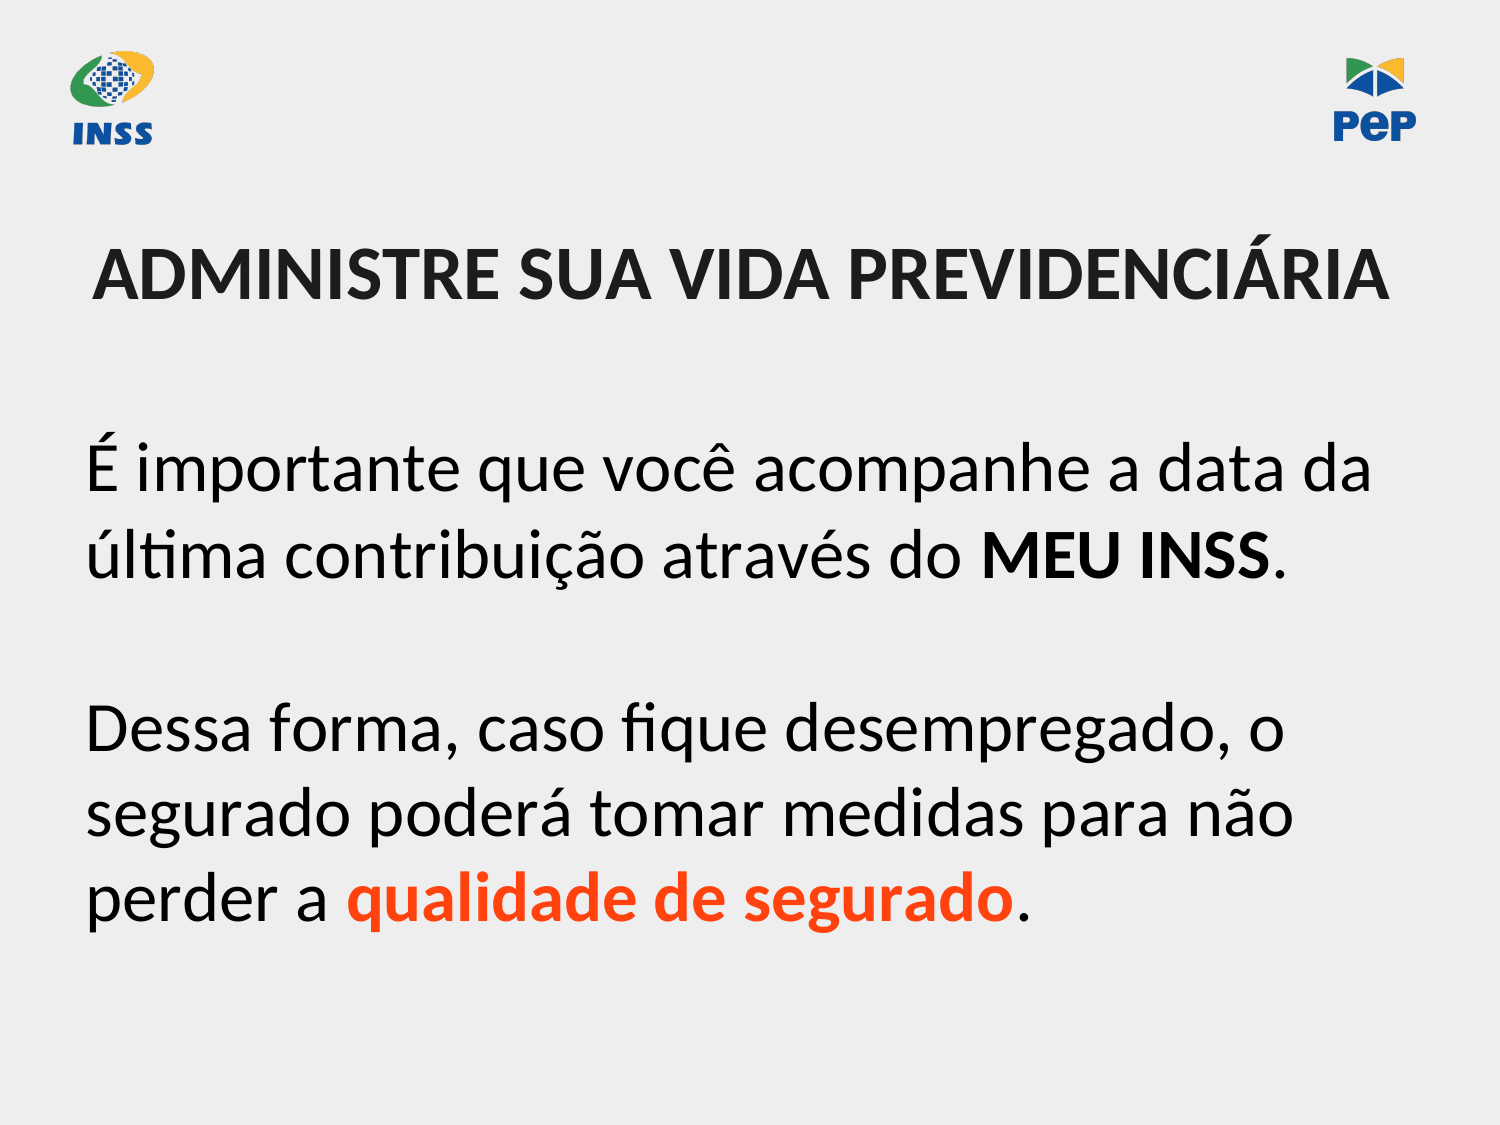

# ADMINISTRE SUA VIDA PREVIDENCIÁRIA
É importante que você acompanhe a data da última contribuição através do MEU INSS.
Dessa forma, caso fique desempregado, o segurado poderá tomar medidas para não perder a qualidade de segurado.